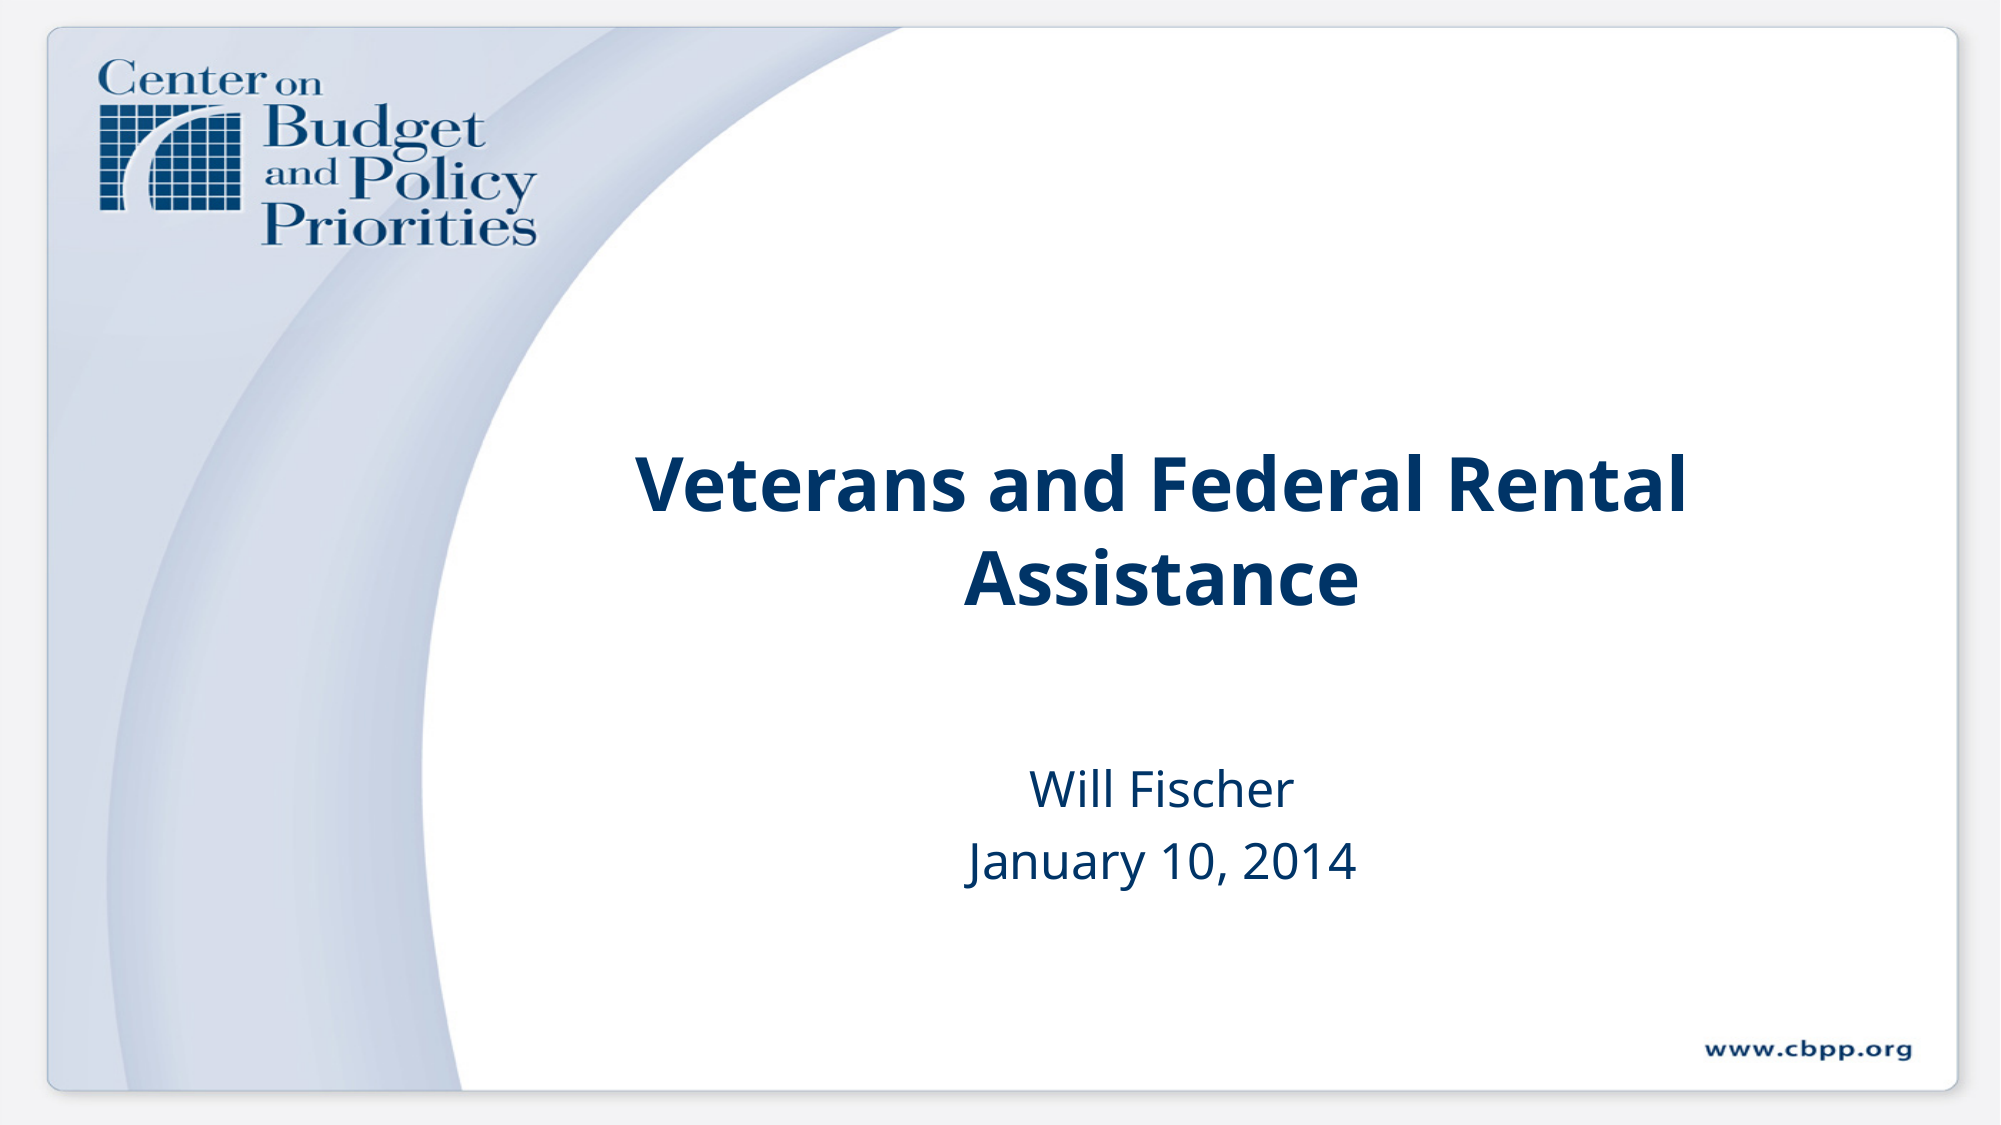

# Veterans and Federal Rental Assistance
Will Fischer
January 10, 2014